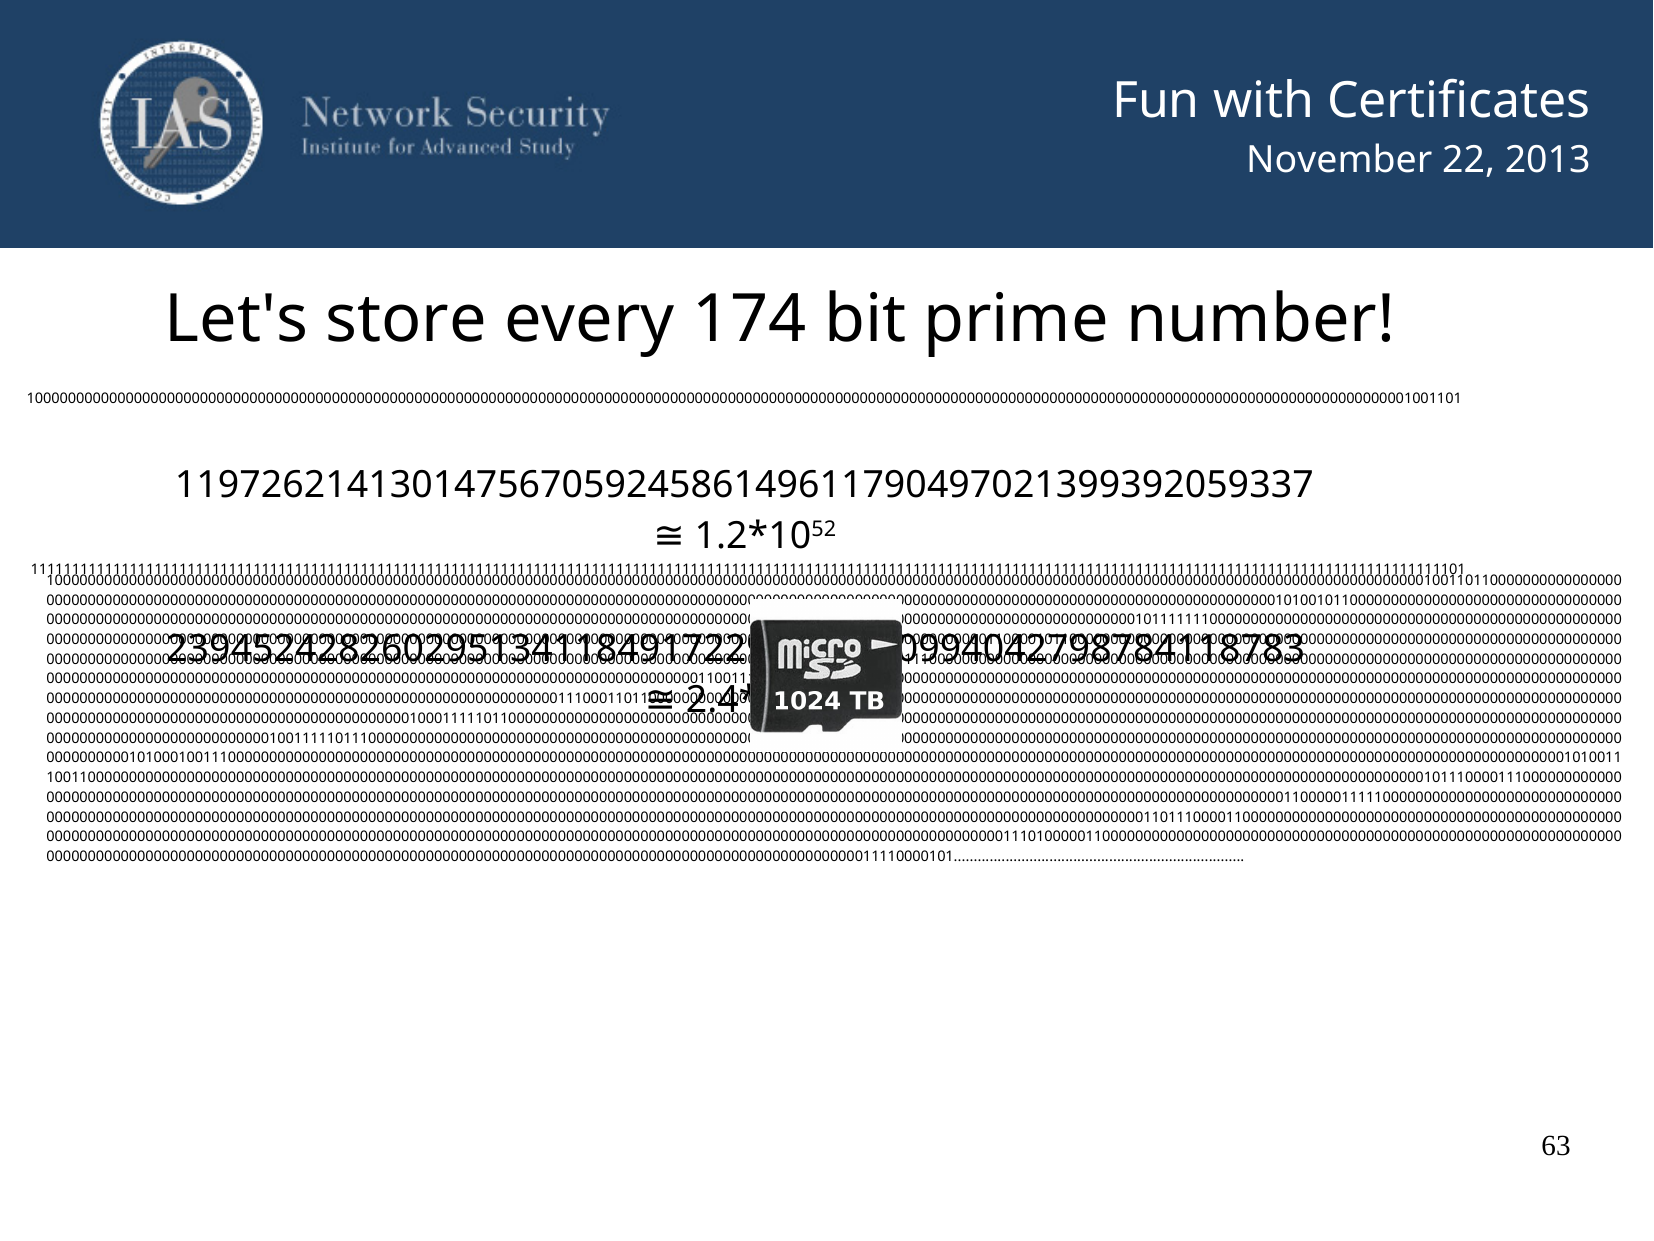

Let's store every 174 bit prime number!
100000000000000000000000000000000000000000000000000000000000000000000000000000000000000000000000000000000000000000000000000000000000000000000000000000000000000000000001001101
11972621413014756705924586149611790497021399392059337
≅ 1.2*1052
111111111111111111111111111111111111111111111111111111111111111111111111111111111111111111111111111111111111111111111111111111111111111111111111111111111111111111111111111101
100000000000000000000000000000000000000000000000000000000000000000000000000000000000000000000000000000000000000000000000000000000000000000000000000000000000000000000001001101100000000000000000000000000000000000000000000000000000000000000000000000000000000000000000000000000000000000000000000000000000000000000000000000000000000000000000000010100101100000000000000000000000000000000000000000000000000000000000000000000000000000000000000000000000000000000000000000000000000000000000000000000000000000000000000000000010111111100000000000000000000000000000000000000000000000000000000000000000000000000000000000000000000000000000000000000000000000000000000000000000000000000000000000000000000110000101100000000000000000000000000000000000000000000000000000000000000000000000000000000000000000000000000000000000000000000000000000000000000000000000000000000000000000000110101111100000000000000000000000000000000000000000000000000000000000000000000000000000000000000000000000000000000000000000000000000000000000000000000000000000000000000000001100111111100000000000000000000000000000000000000000000000000000000000000000000000000000000000000000000000000000000000000000000000000000000000000000000000000000000000000000001110001101100000000000000000000000000000000000000000000000000000000000000000000000000000000000000000000000000000000000000000000000000000000000000000000000000000000000000000010001111101100000000000000000000000000000000000000000000000000000000000000000000000000000000000000000000000000000000000000000000000000000000000000000000000000000000000000000010011111011100000000000000000000000000000000000000000000000000000000000000000000000000000000000000000000000000000000000000000000000000000000000000000000000000000000000000000010100010011100000000000000000000000000000000000000000000000000000000000000000000000000000000000000000000000000000000000000000000000000000000000000000000000000000000000000000010100111001100000000000000000000000000000000000000000000000000000000000000000000000000000000000000000000000000000000000000000000000000000000000000000000000000000000000000000010111000011100000000000000000000000000000000000000000000000000000000000000000000000000000000000000000000000000000000000000000000000000000000000000000000000000000000000000000011000001111100000000000000000000000000000000000000000000000000000000000000000000000000000000000000000000000000000000000000000000000000000000000000000000000000000000000000000011011100001100000000000000000000000000000000000000000000000000000000000000000000000000000000000000000000000000000000000000000000000000000000000000000000000000000000000000000011101000001100000000000000000000000000000000000000000000000000000000000000000000000000000000000000000000000000000000000000000000000000000000000000000000000000000000000000000011110000101.........................................................................
23945242826029513411849172299223580994042798784118783
≅ 2.4*1052
63